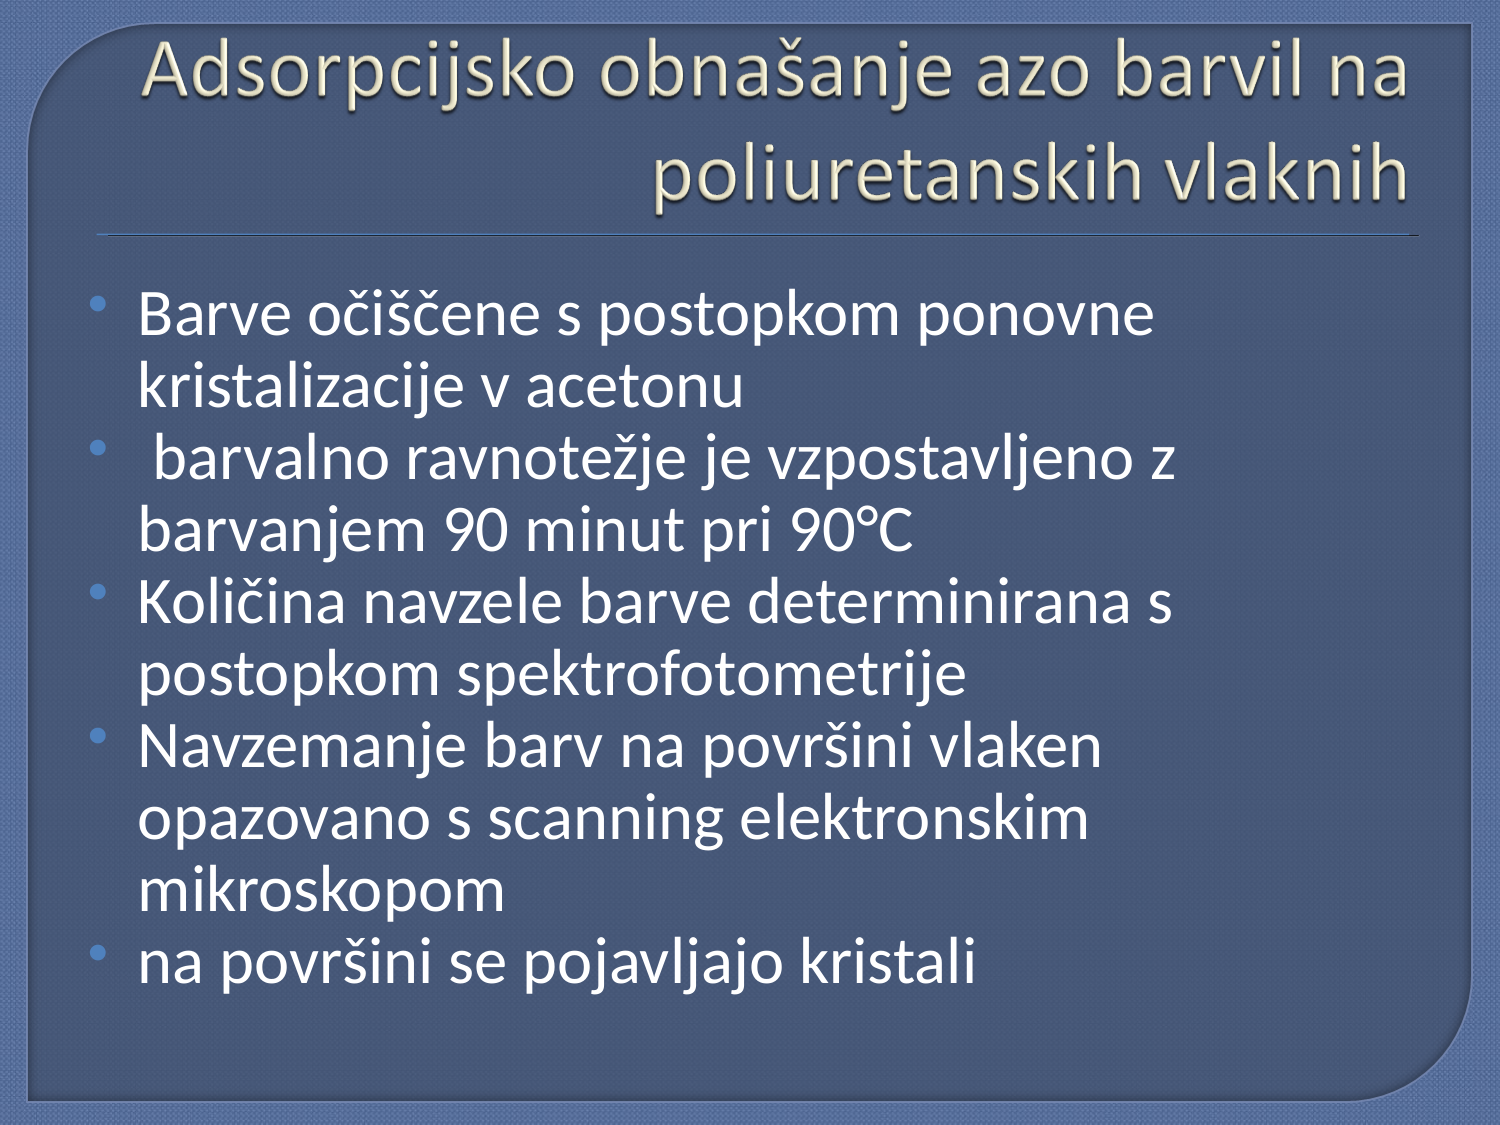

# Barve očiščene s postopkom ponovne kristalizacije v acetonu
 barvalno ravnotežje je vzpostavljeno z barvanjem 90 minut pri 90°C
Količina navzele barve determinirana s postopkom spektrofotometrije
Navzemanje barv na površini vlaken opazovano s scanning elektronskim mikroskopom
na površini se pojavljajo kristali